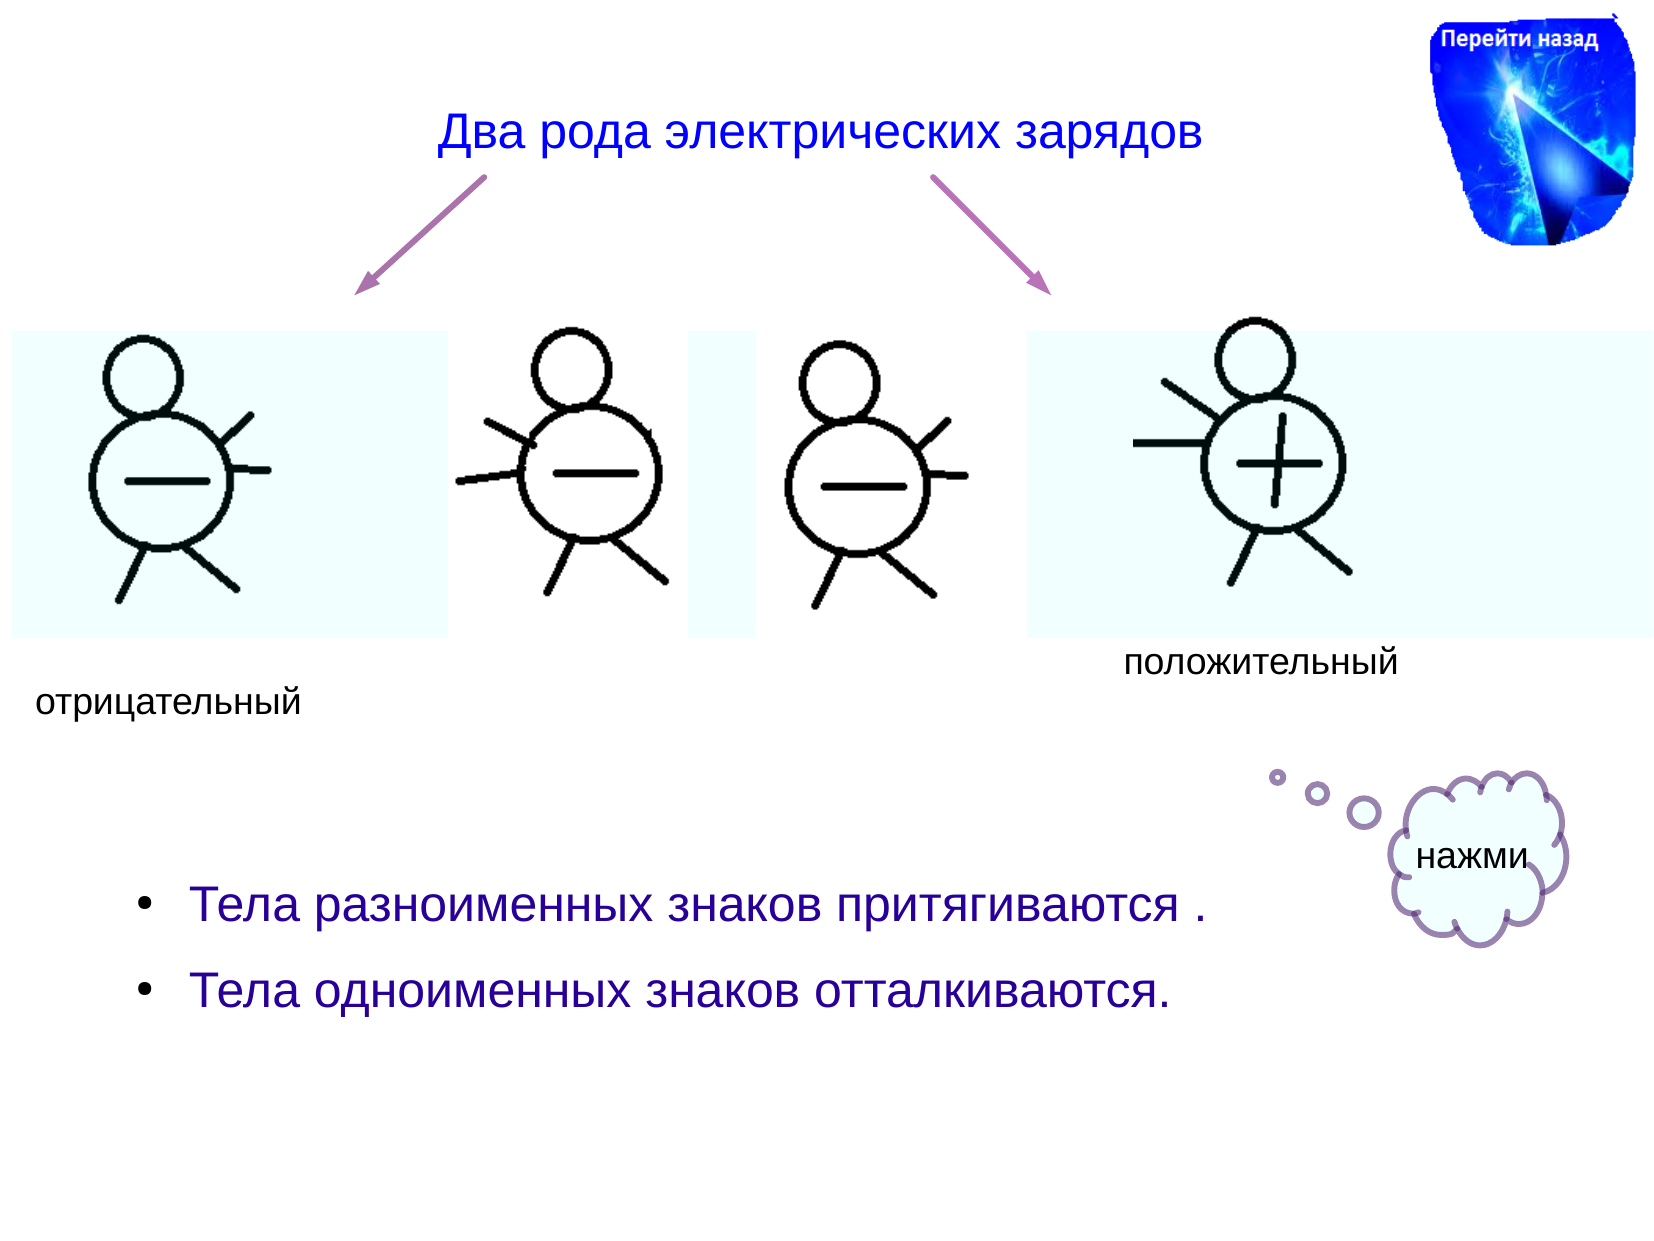

# Два рода электрических зарядов
положительный
отрицательный
нажми
Тела разноименных знаков притягиваются .
Тела одноименных знаков отталкиваются.